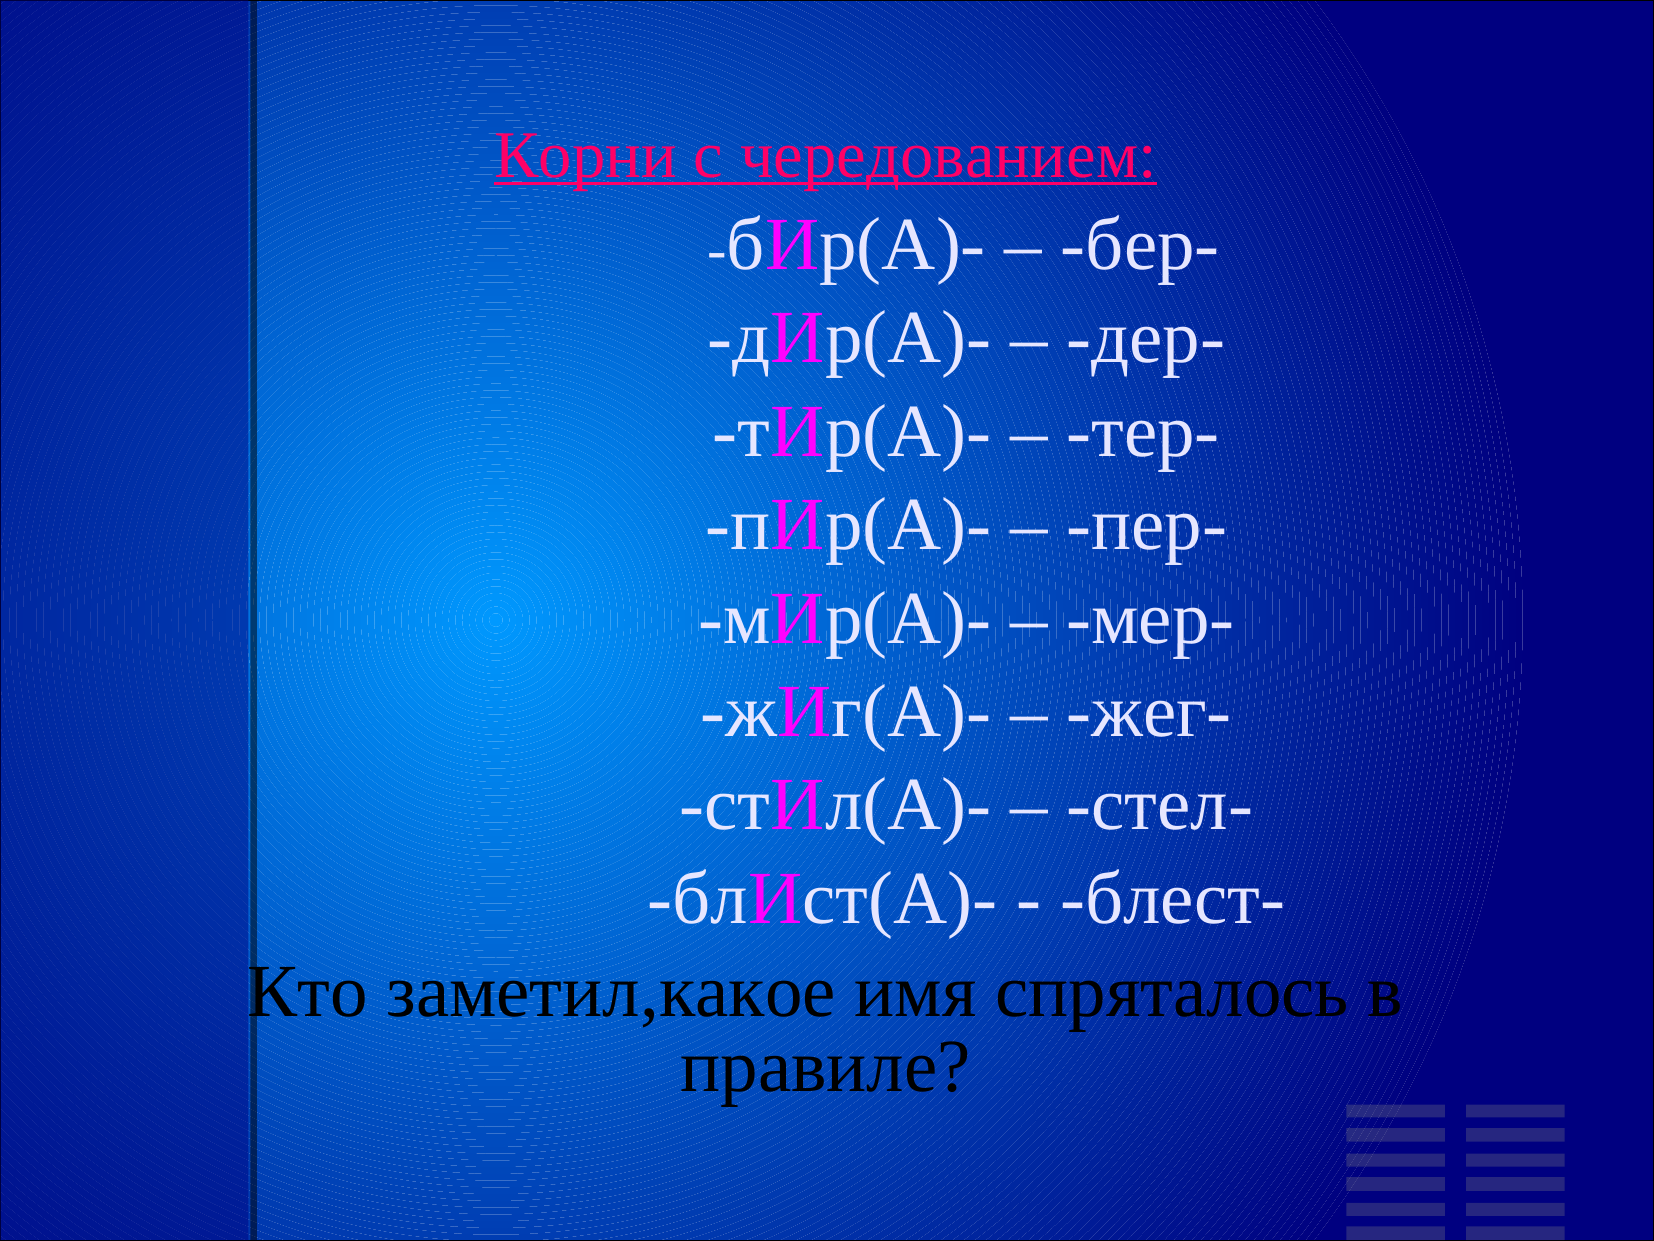

# Корни с чередованием:
 -бИр(А)- – -бер-
 -дИр(А)- – -дер-
 -тИр(А)- – -тер-
 -пИр(А)- – -пер-
 -мИр(А)- – -мер-
 -жИг(А)- – -жег-
 -стИл(А)- – -стел-
 -блИст(А)- - -блест-
Кто заметил,какое имя спряталось в правиле?